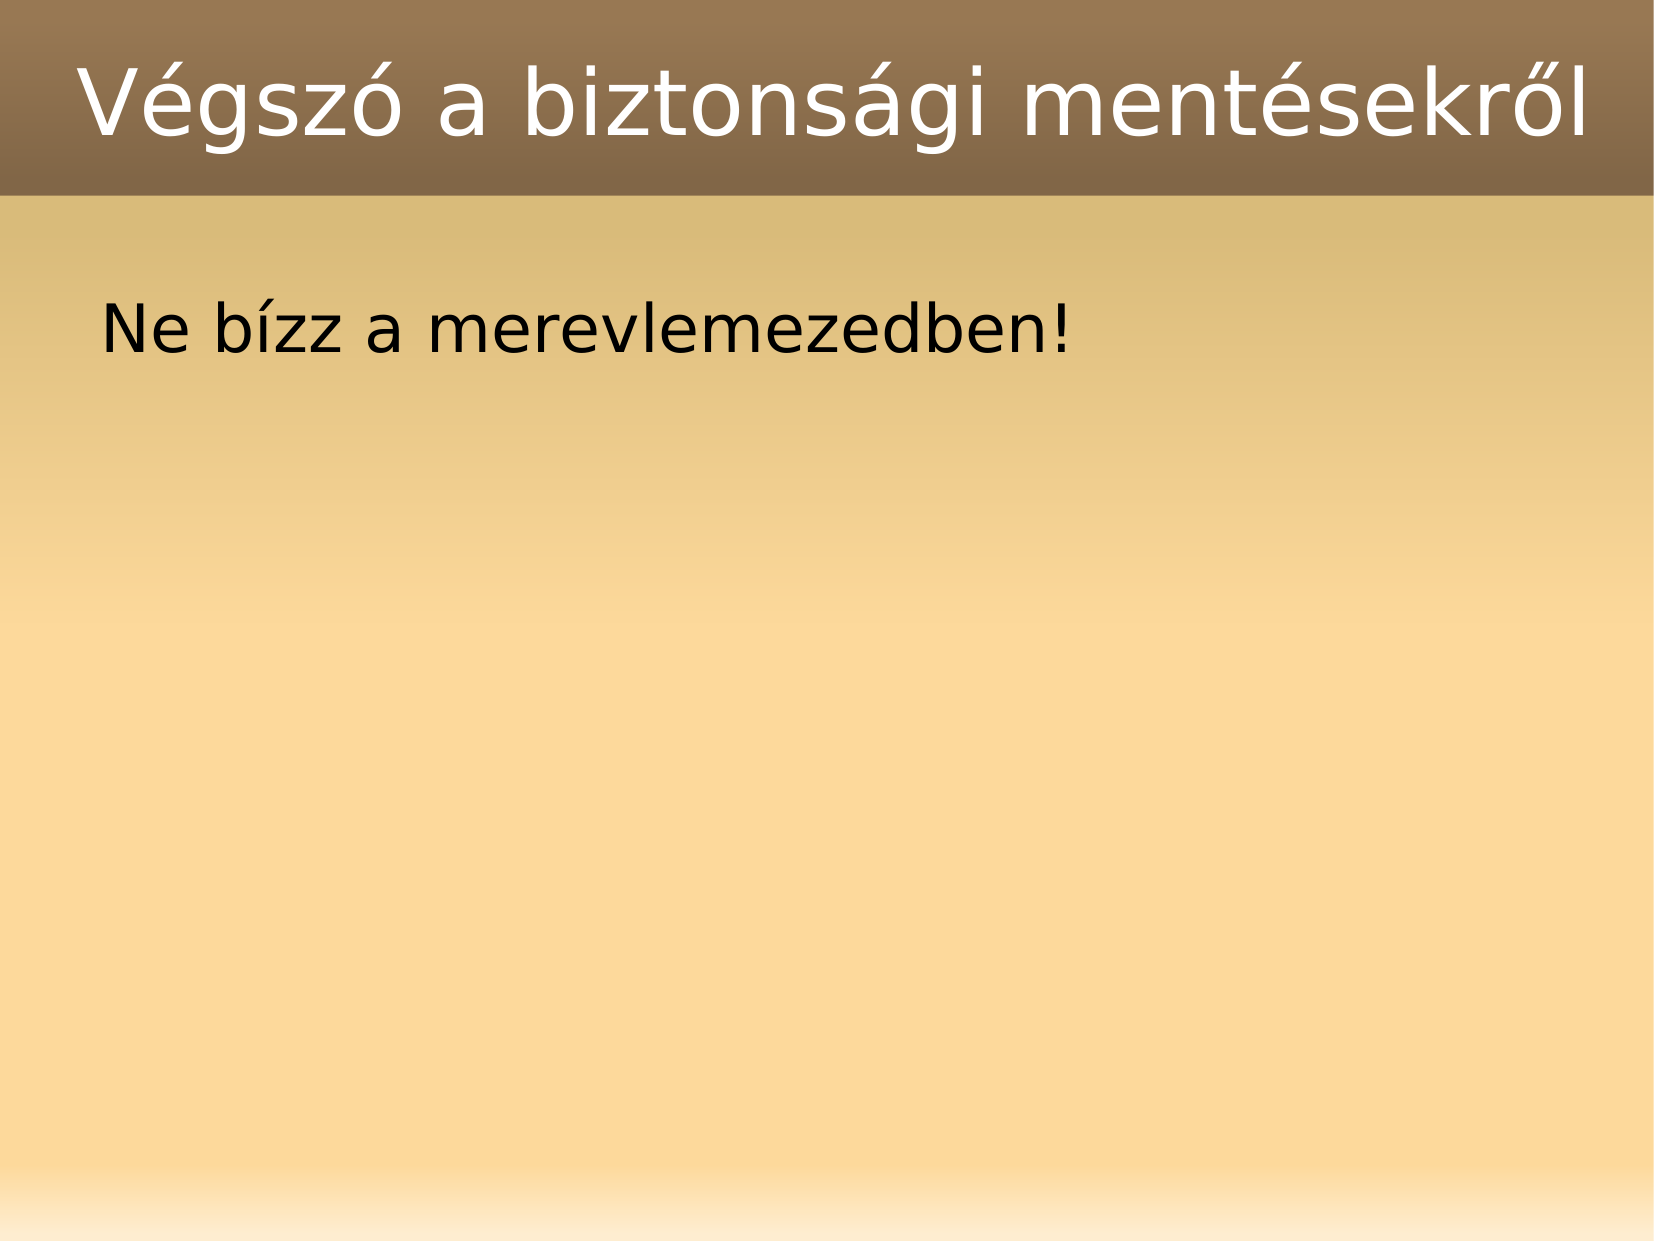

# Végszó a biztonsági mentésekről
Ne bízz a merevlemezedben!